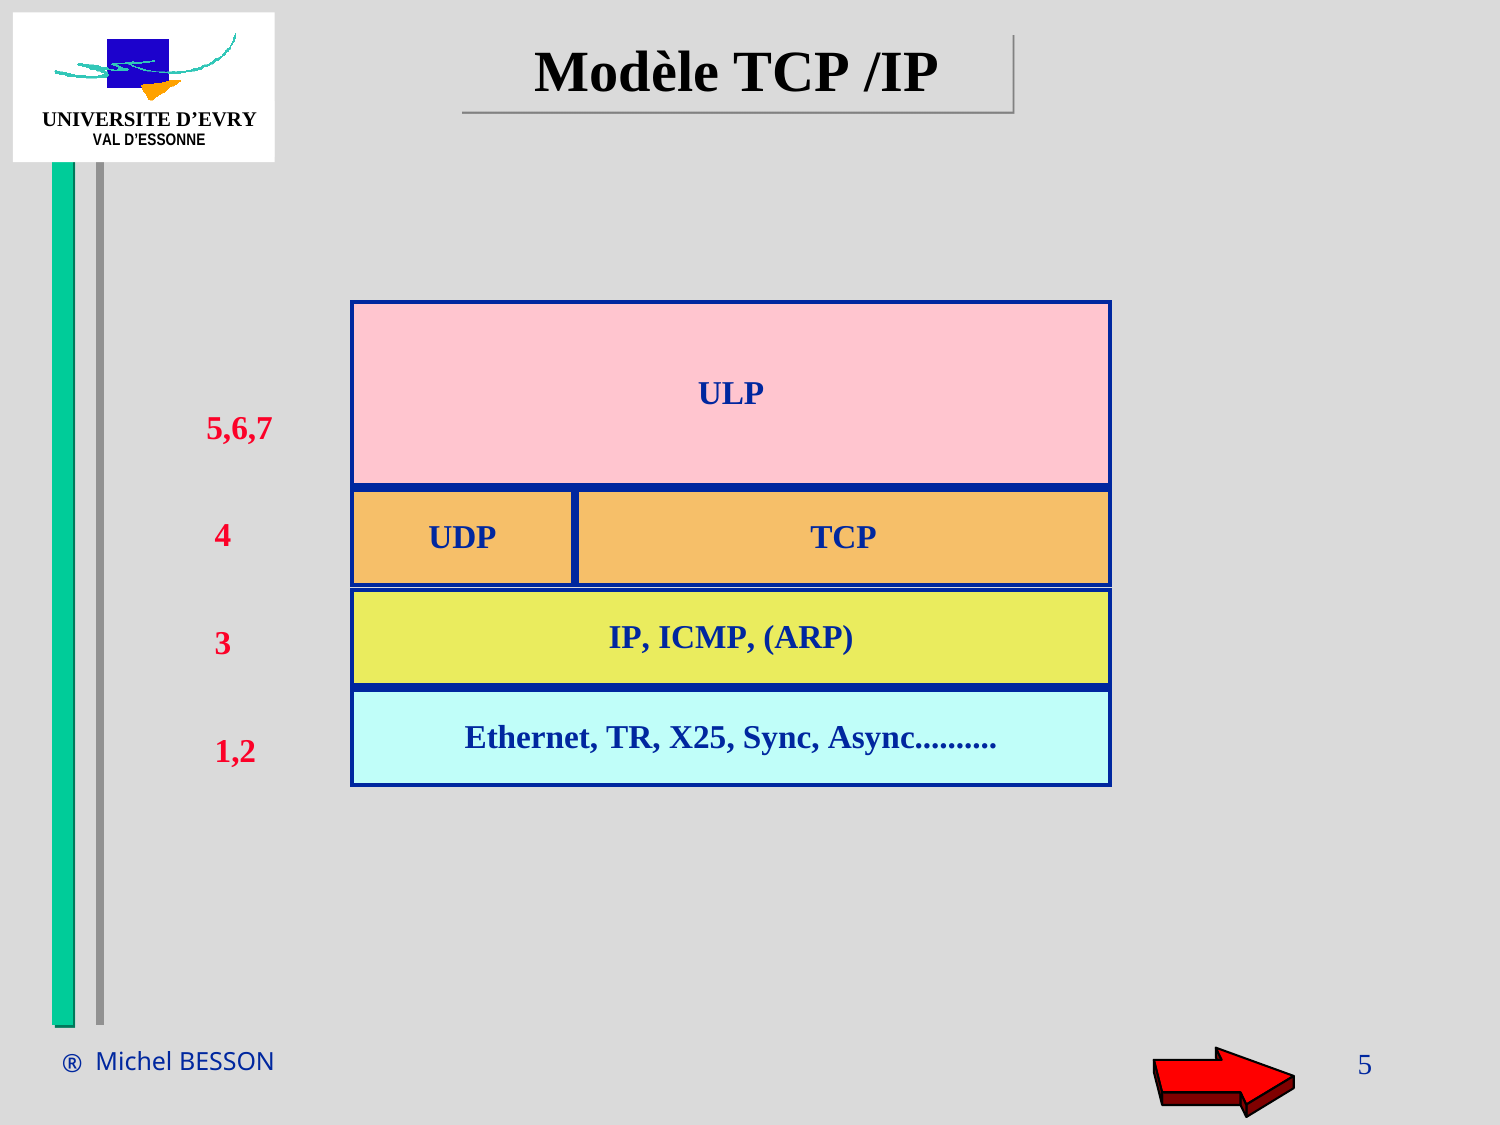

Modèle TCP /IP
ULP
5,6,7
 4
 3
 1,2
UDP
TCP
IP, ICMP, (ARP)
Ethernet, TR, X25, Sync, Async..........
<date/time> Michel BESSON